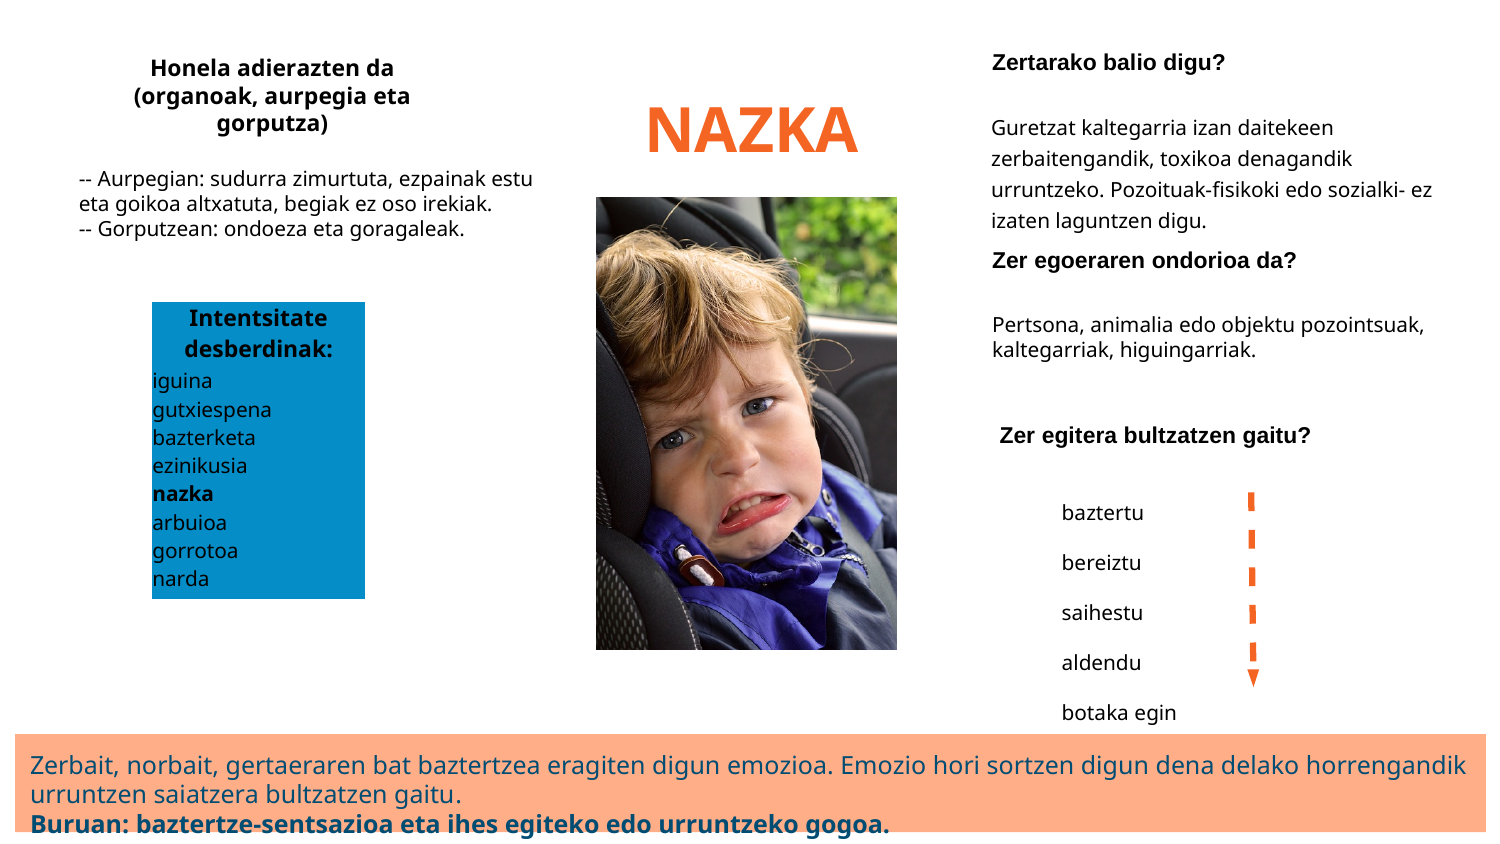

Zertarako balio digu?
Honela adierazten da
(organoak, aurpegia eta gorputza)
# NAZKA
Guretzat kaltegarria izan daitekeen zerbaitengandik, toxikoa denagandik urruntzeko. Pozoituak-fisikoki edo sozialki- ez izaten laguntzen digu.
-- Aurpegian: sudurra zimurtuta, ezpainak estu eta goikoa altxatuta, begiak ez oso irekiak.
-- Gorputzean: ondoeza eta goragaleak.
Zer egoeraren ondorioa da?
Pertsona, animalia edo objektu pozointsuak, kaltegarriak, higuingarriak.
| Intentsitate desberdinak: |
| --- |
| iguina gutxiespena bazterketa ezinikusia nazka arbuioa gorrotoa narda |
Zer egitera bultzatzen gaitu?
baztertu
bereiztu
saihestu
aldendu
botaka egin
Zerbait, norbait, gertaeraren bat baztertzea eragiten digun emozioa. Emozio hori sortzen digun dena delako horrengandik urruntzen saiatzera bultzatzen gaitu.
Buruan: baztertze-sentsazioa eta ihes egiteko edo urruntzeko gogoa.